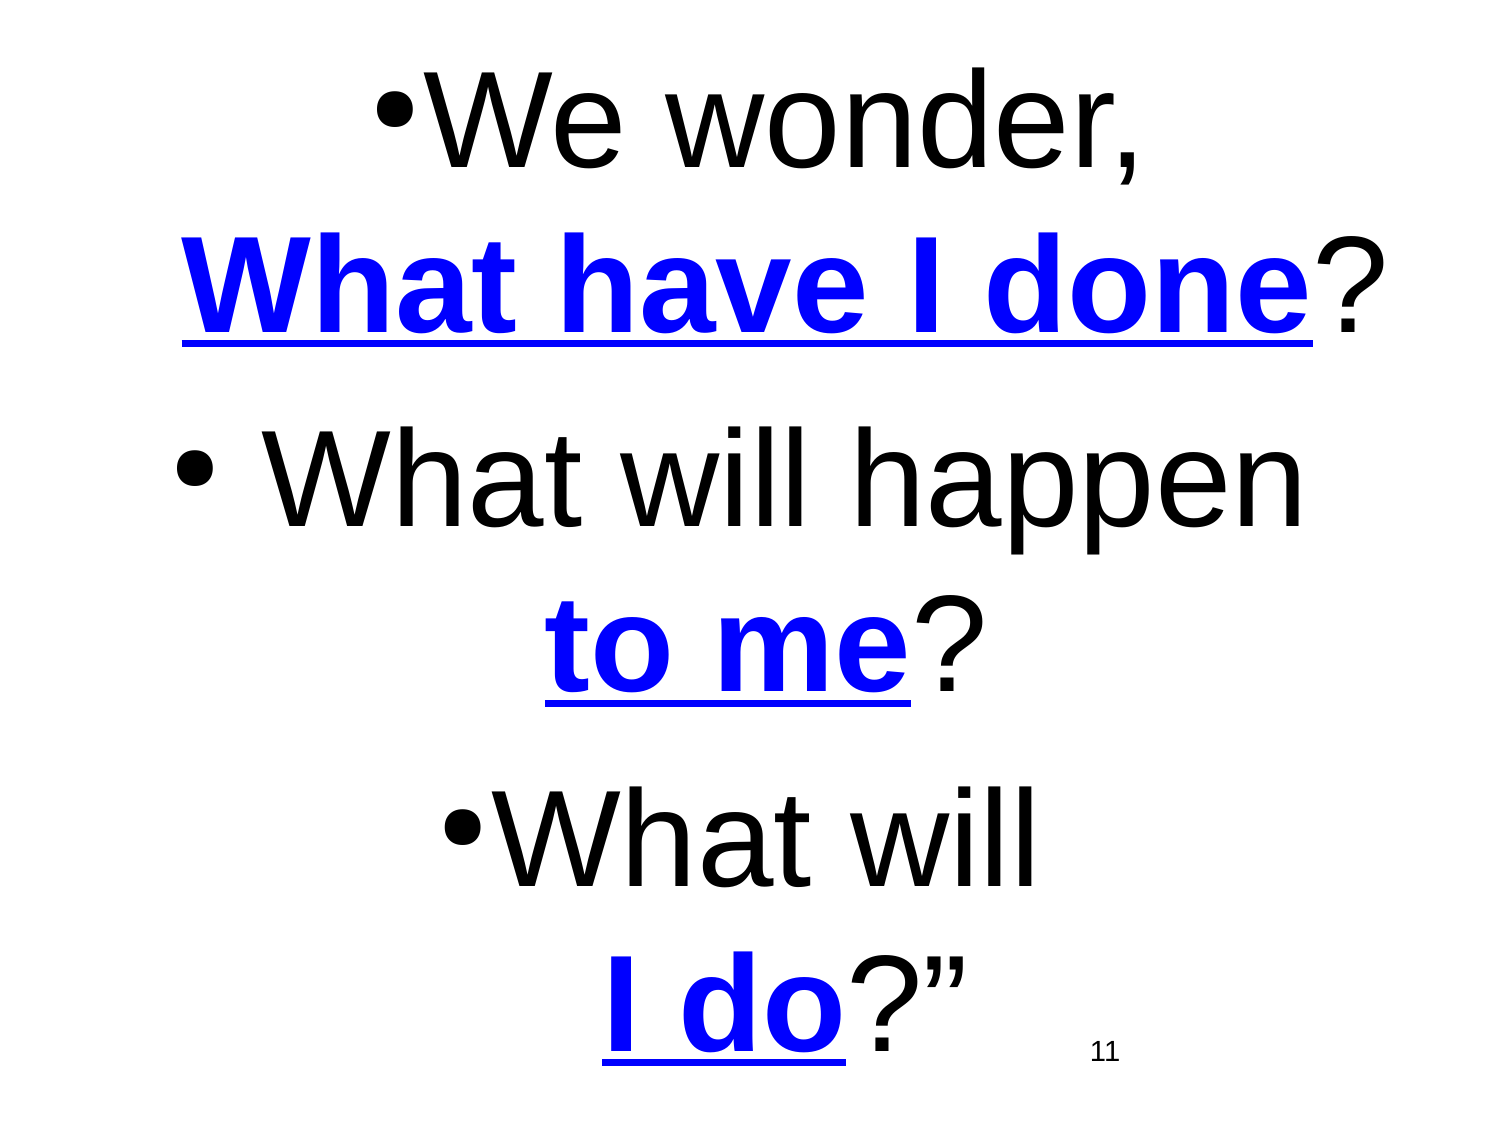

# We wonder, What have I done?
 What will happen
to me?
What will
I do?”
11